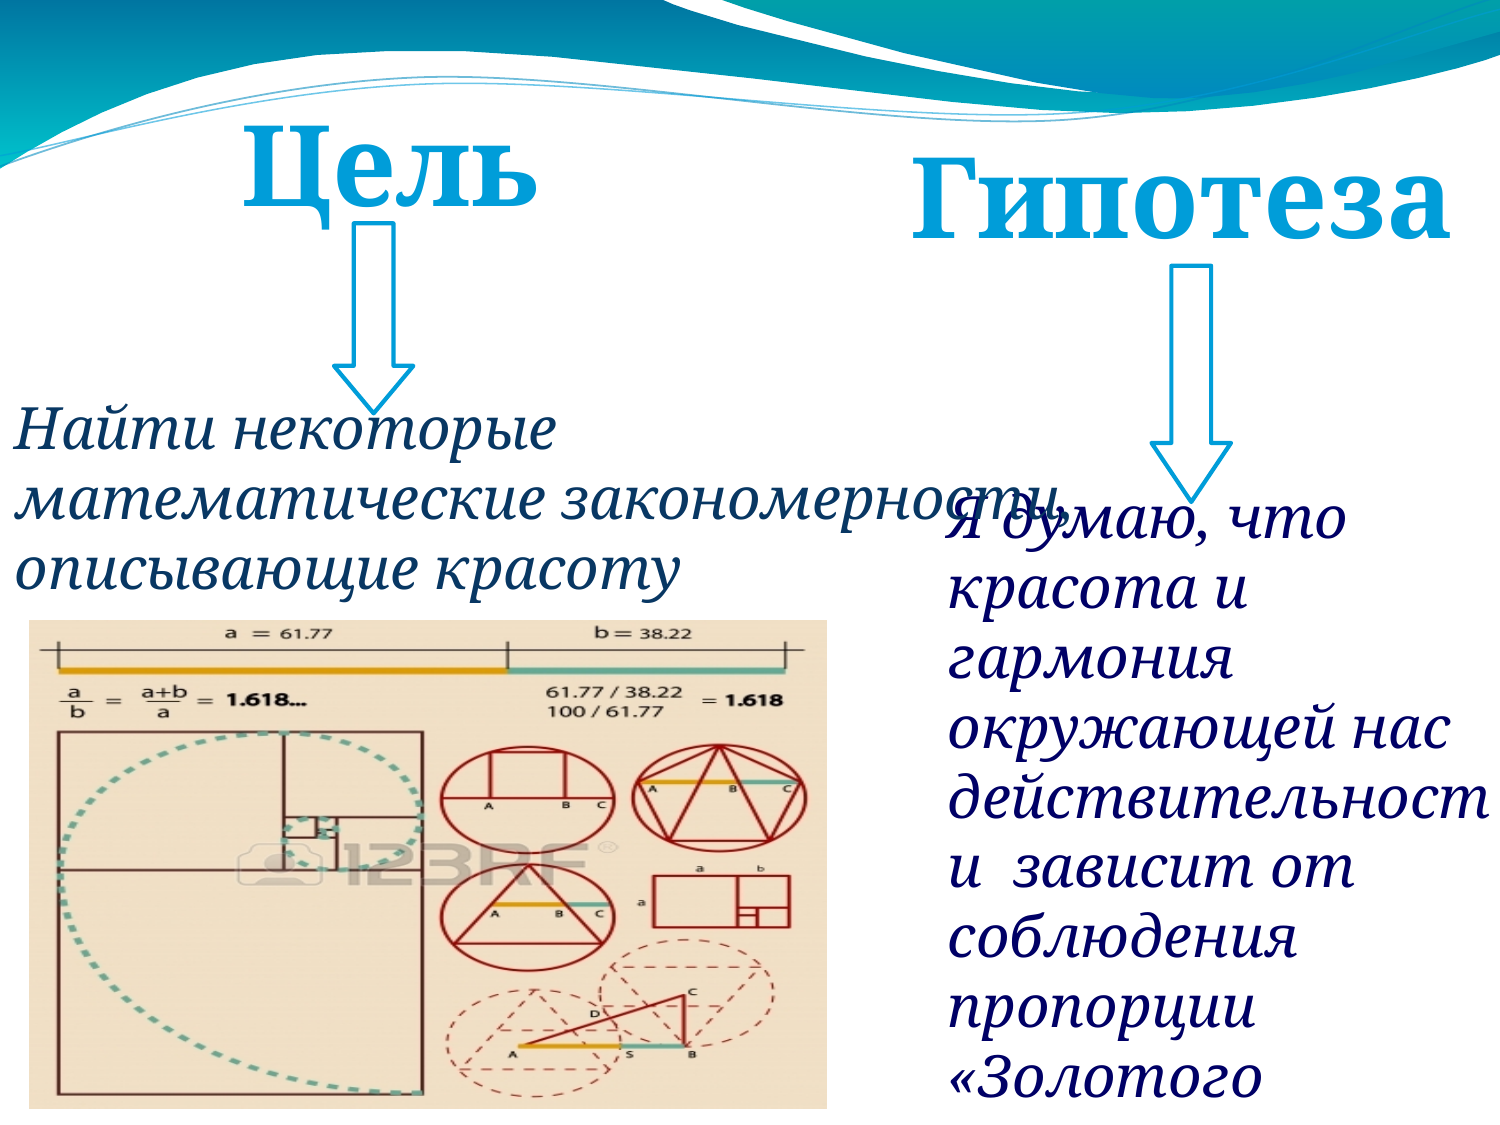

Цель
Гипотеза
Найти некоторые математические закономерности, описывающие красоту
Я думаю, что красота и гармония окружающей нас действительности зависит от соблюдения пропорции «Золотого сечения»